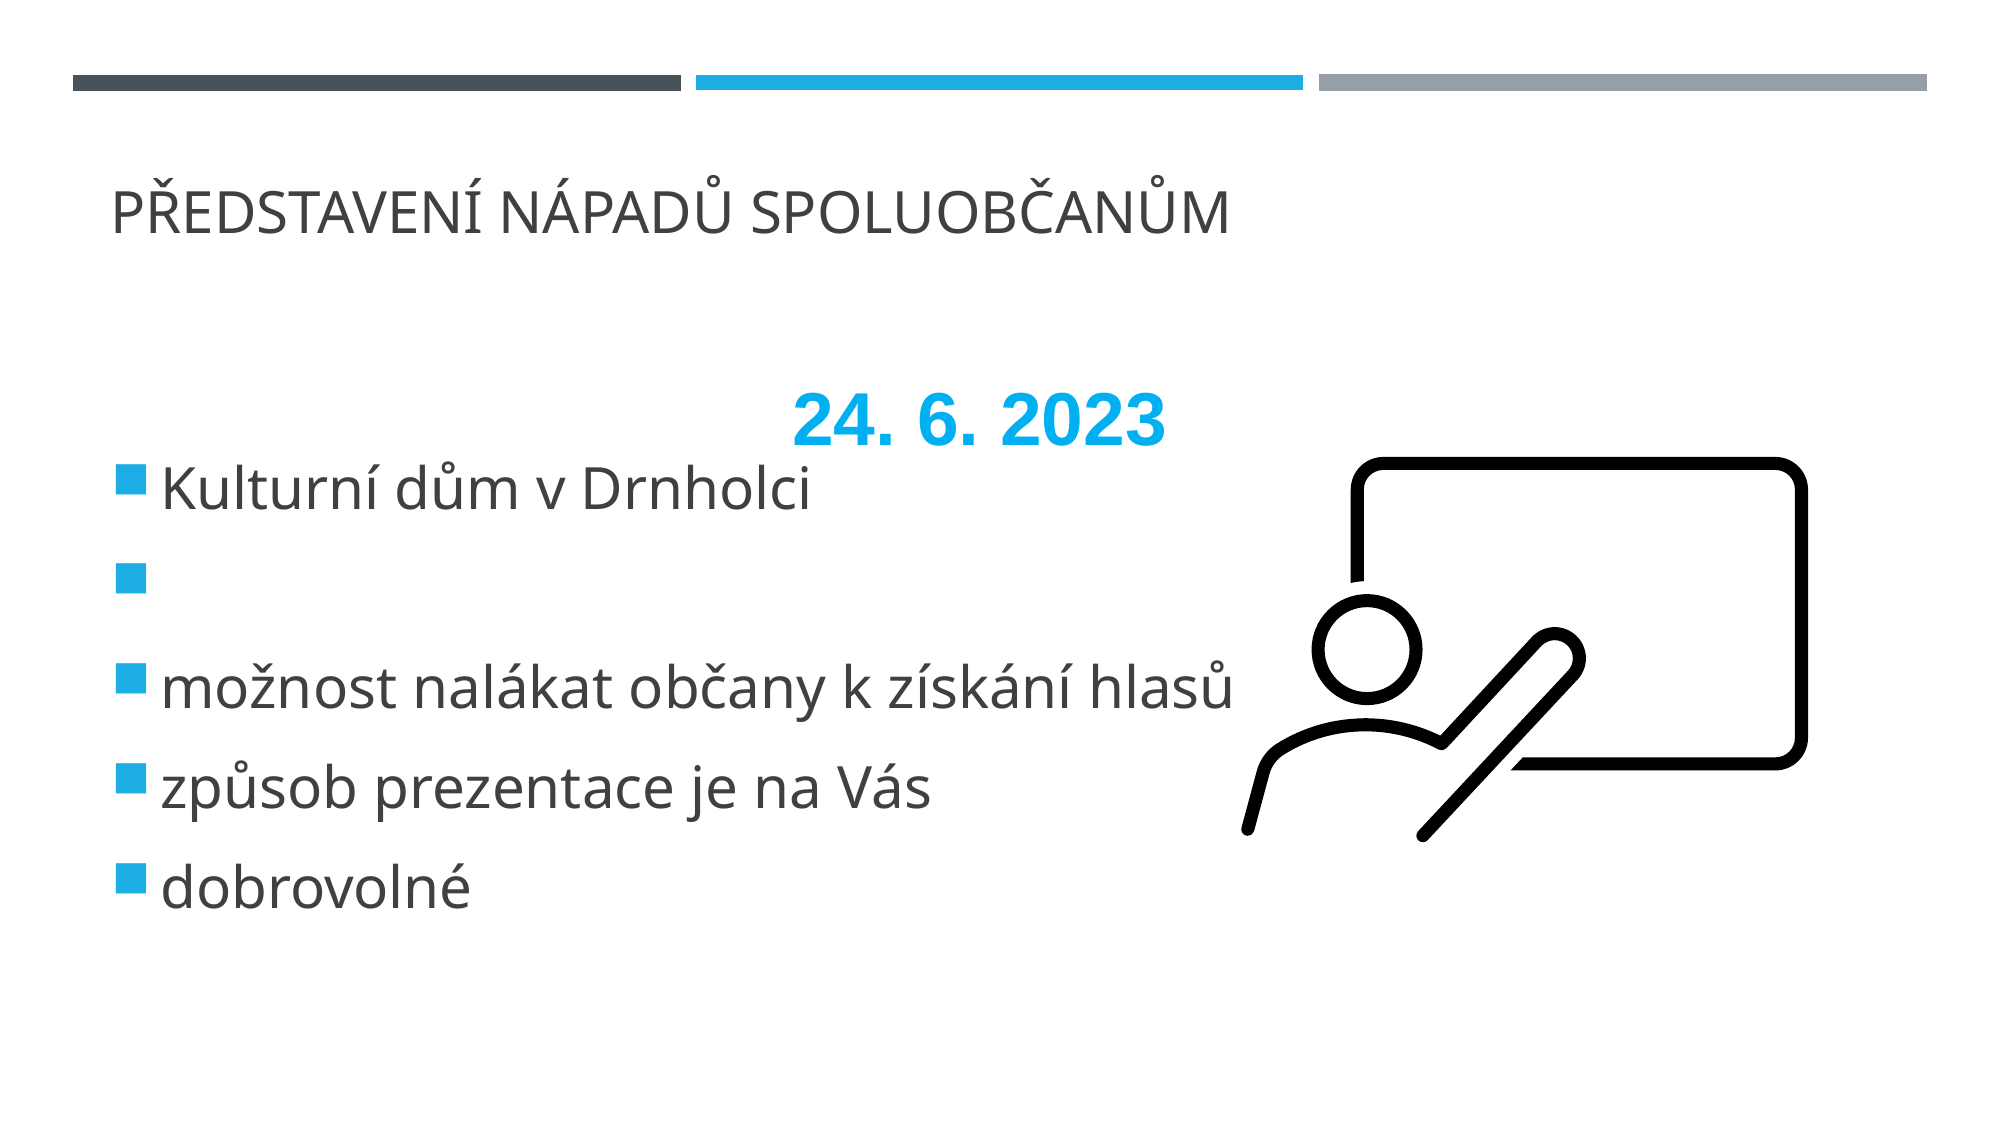

# Představení nápadů spoluobčanům
24. 6. 2023
Kulturní dům v Drnholci
možnost nalákat občany k získání hlasů
způsob prezentace je na Vás
dobrovolné